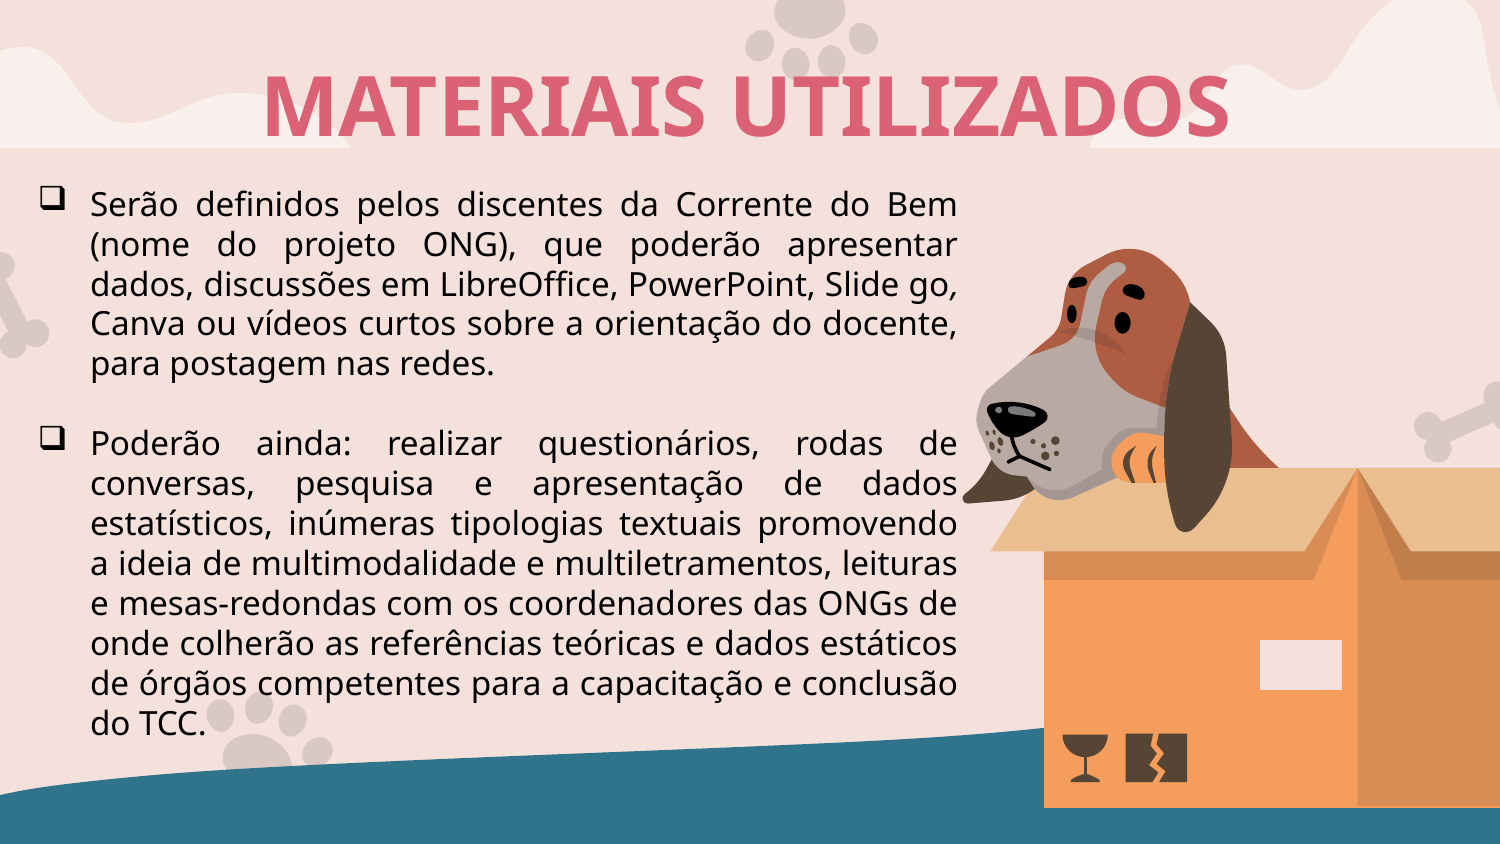

MATERIAIS UTILIZADOS
# Serão definidos pelos discentes da Corrente do Bem (nome do projeto ONG), que poderão apresentar dados, discussões em LibreOffice, PowerPoint, Slide go, Canva ou vídeos curtos sobre a orientação do docente, para postagem nas redes.
Poderão ainda: realizar questionários, rodas de conversas, pesquisa e apresentação de dados estatísticos, inúmeras tipologias textuais promovendo a ideia de multimodalidade e multiletramentos, leituras e mesas-redondas com os coordenadores das ONGs de onde colherão as referências teóricas e dados estáticos de órgãos competentes para a capacitação e conclusão do TCC.